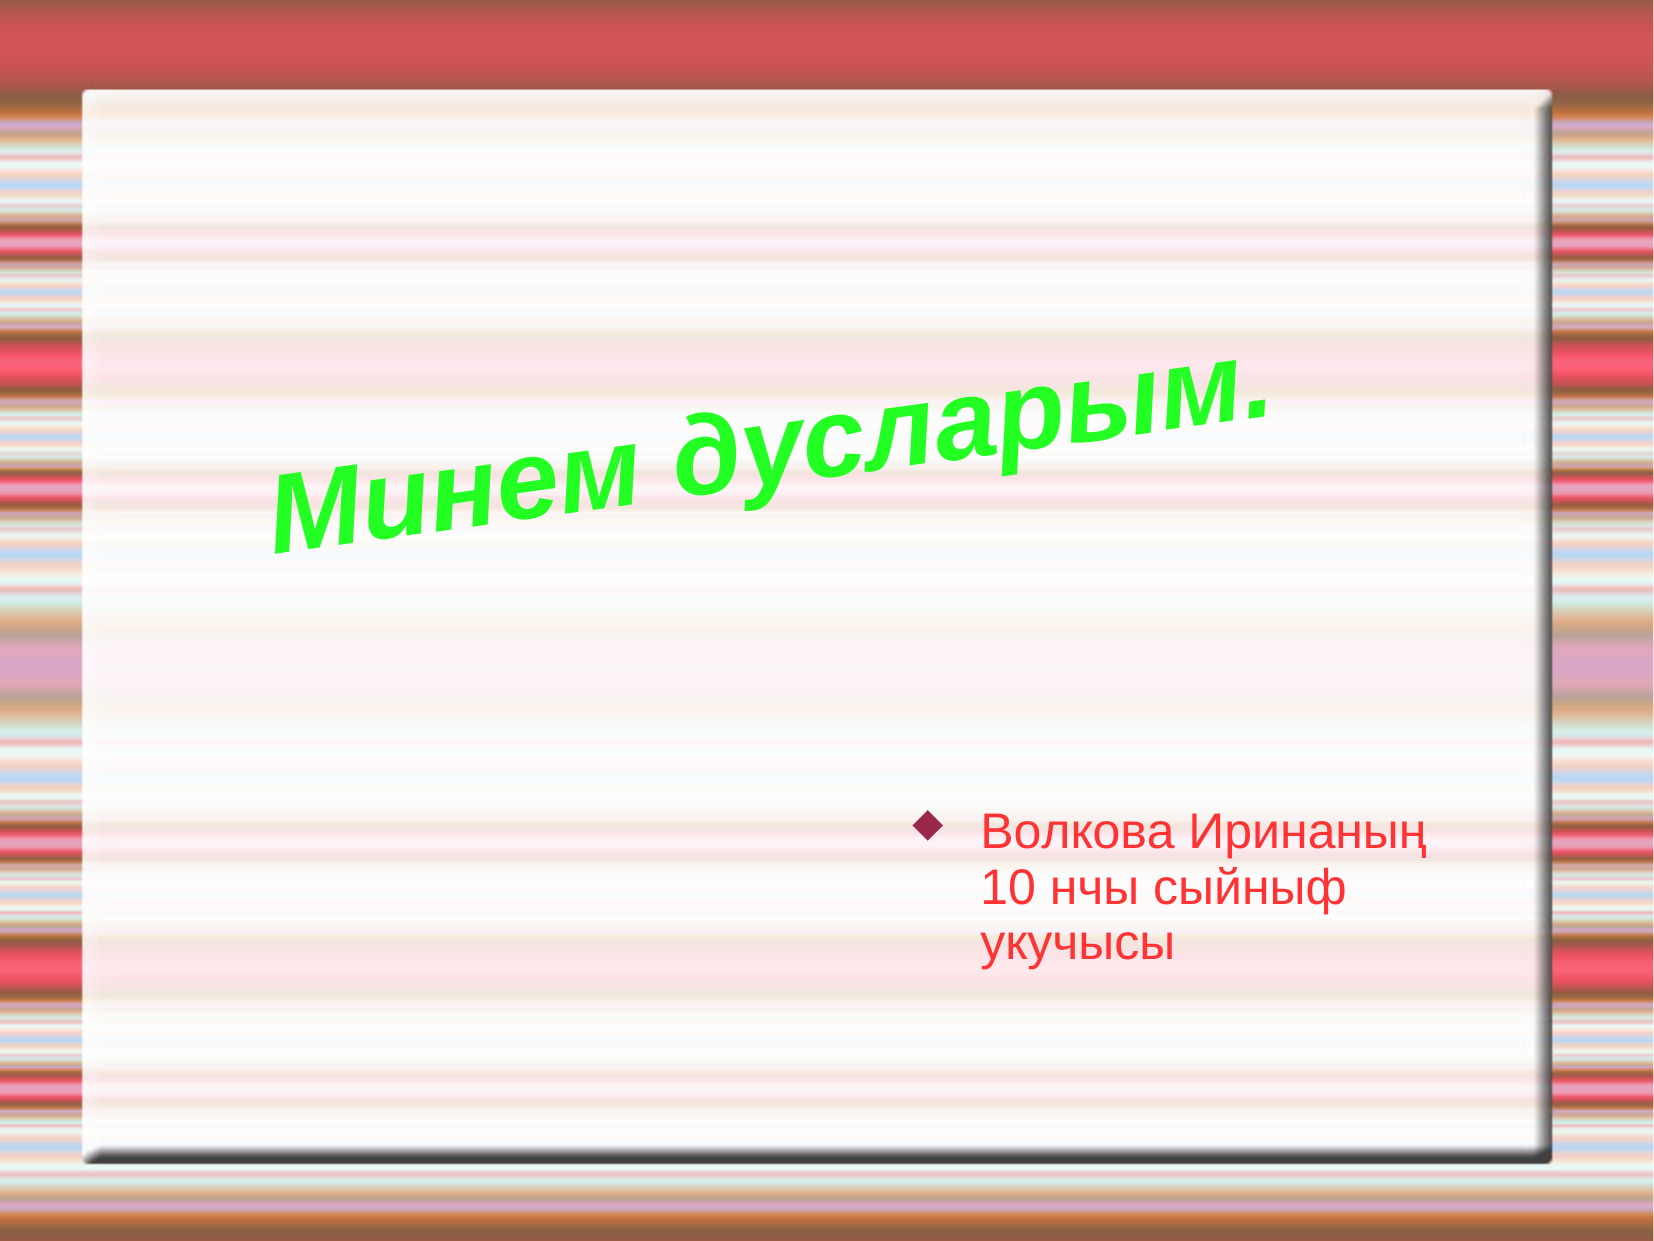

# Минем дусларым.
Волкова Иринаның
10 нчы сыйныф укучысы